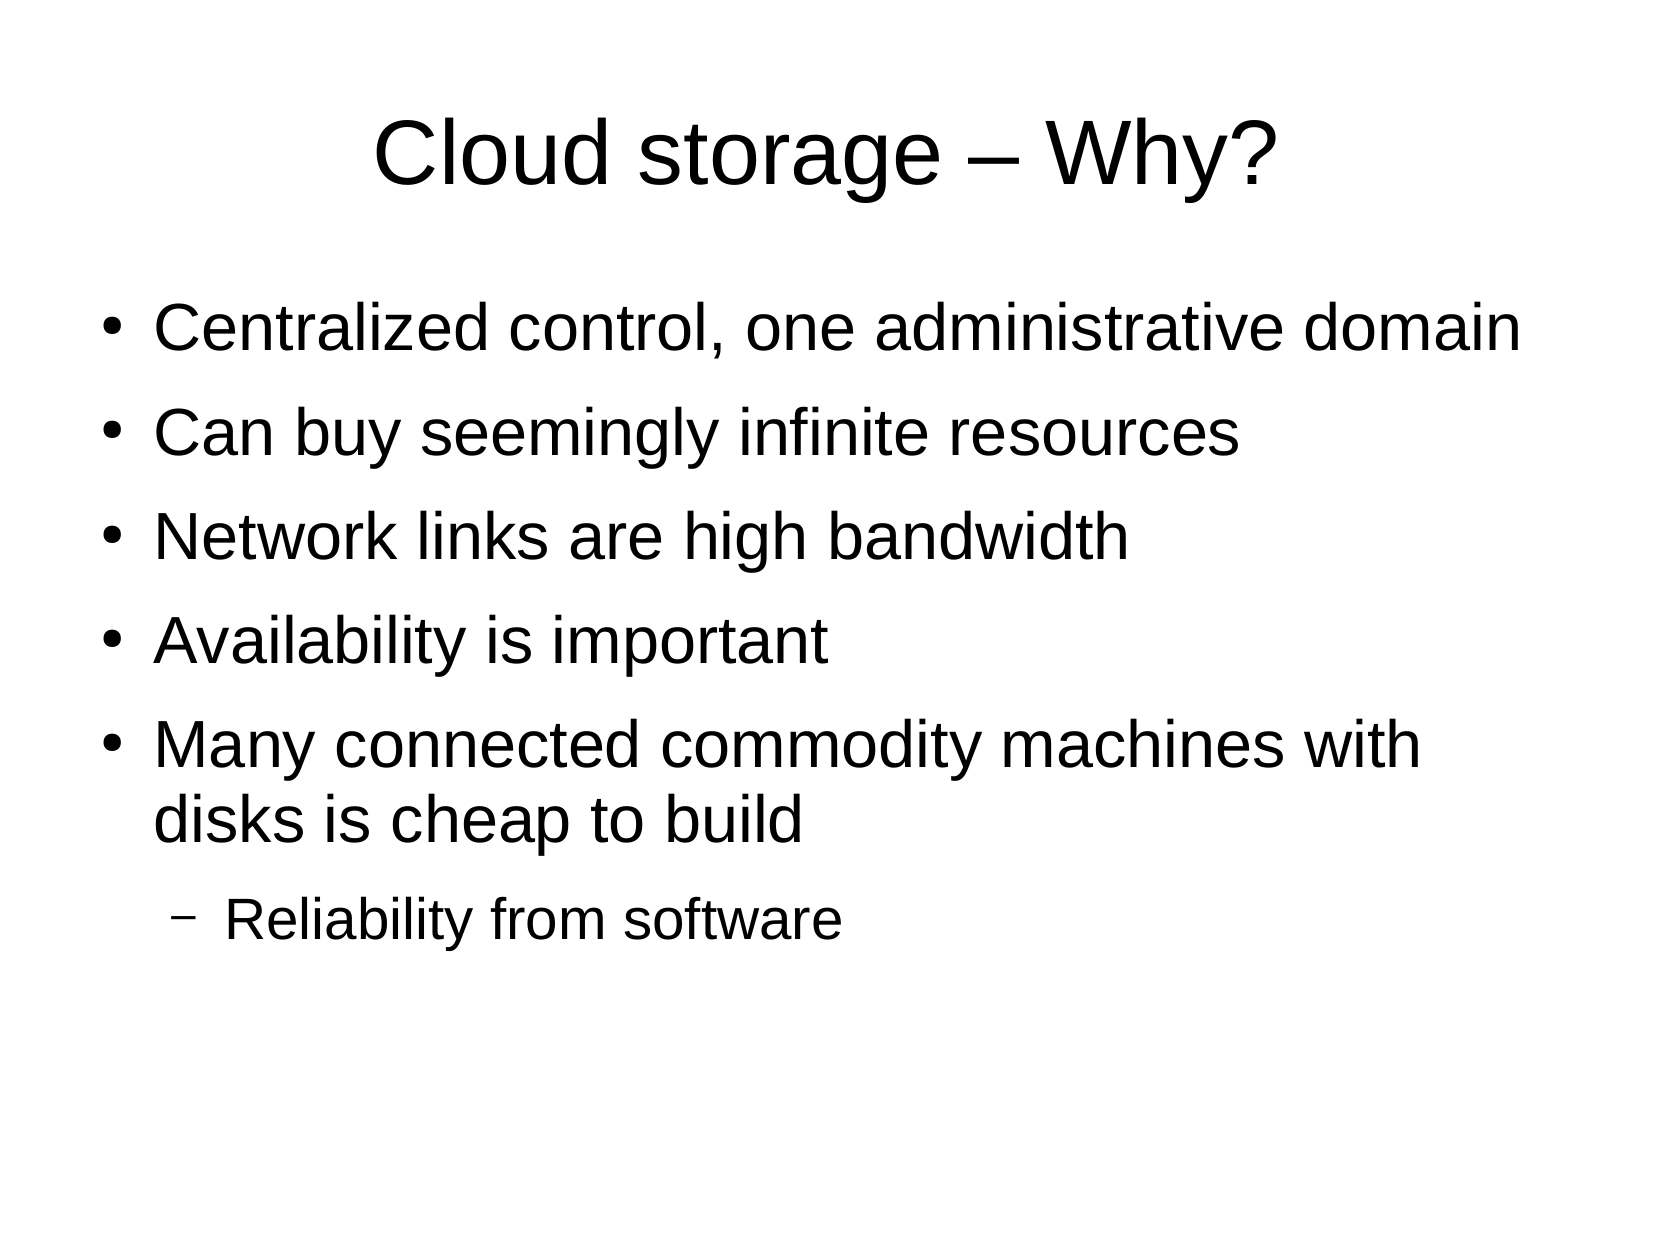

# Cloud storage – Why?
Centralized control, one administrative domain
Can buy seemingly infinite resources
Network links are high bandwidth
Availability is important
Many connected commodity machines with disks is cheap to build
Reliability from software